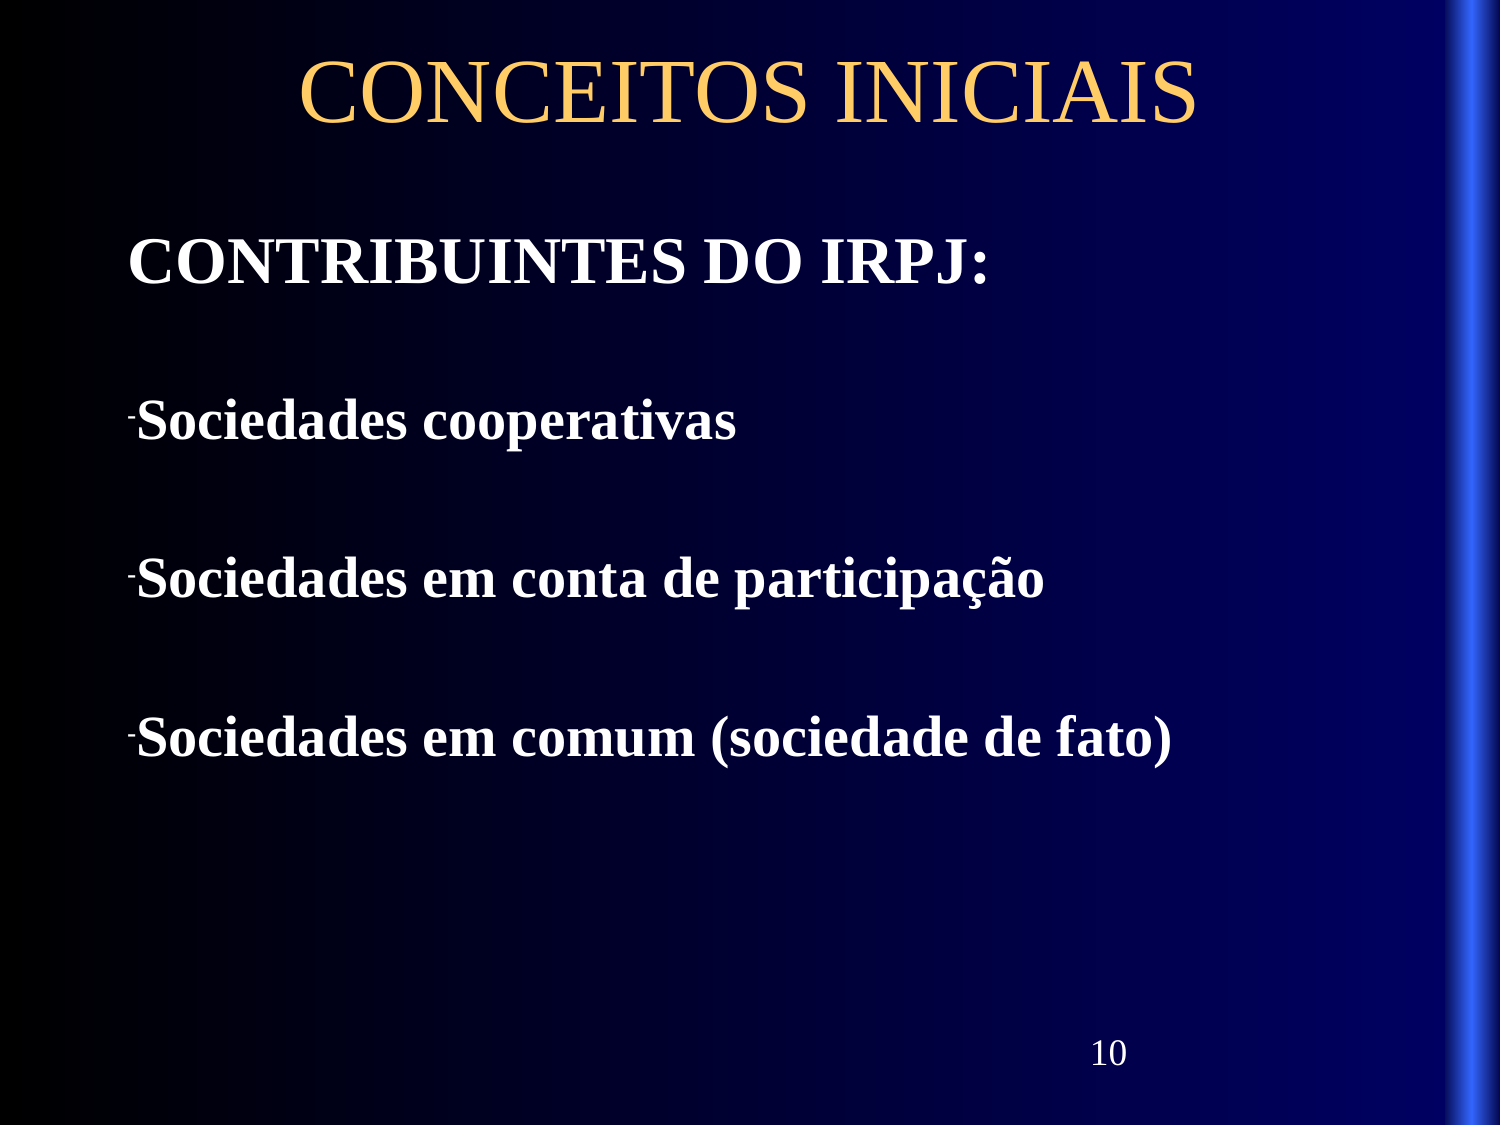

# CONCEITOS INICIAIS
CONTRIBUINTES DO IRPJ:
Sociedades cooperativas
Sociedades em conta de participação
Sociedades em comum (sociedade de fato)